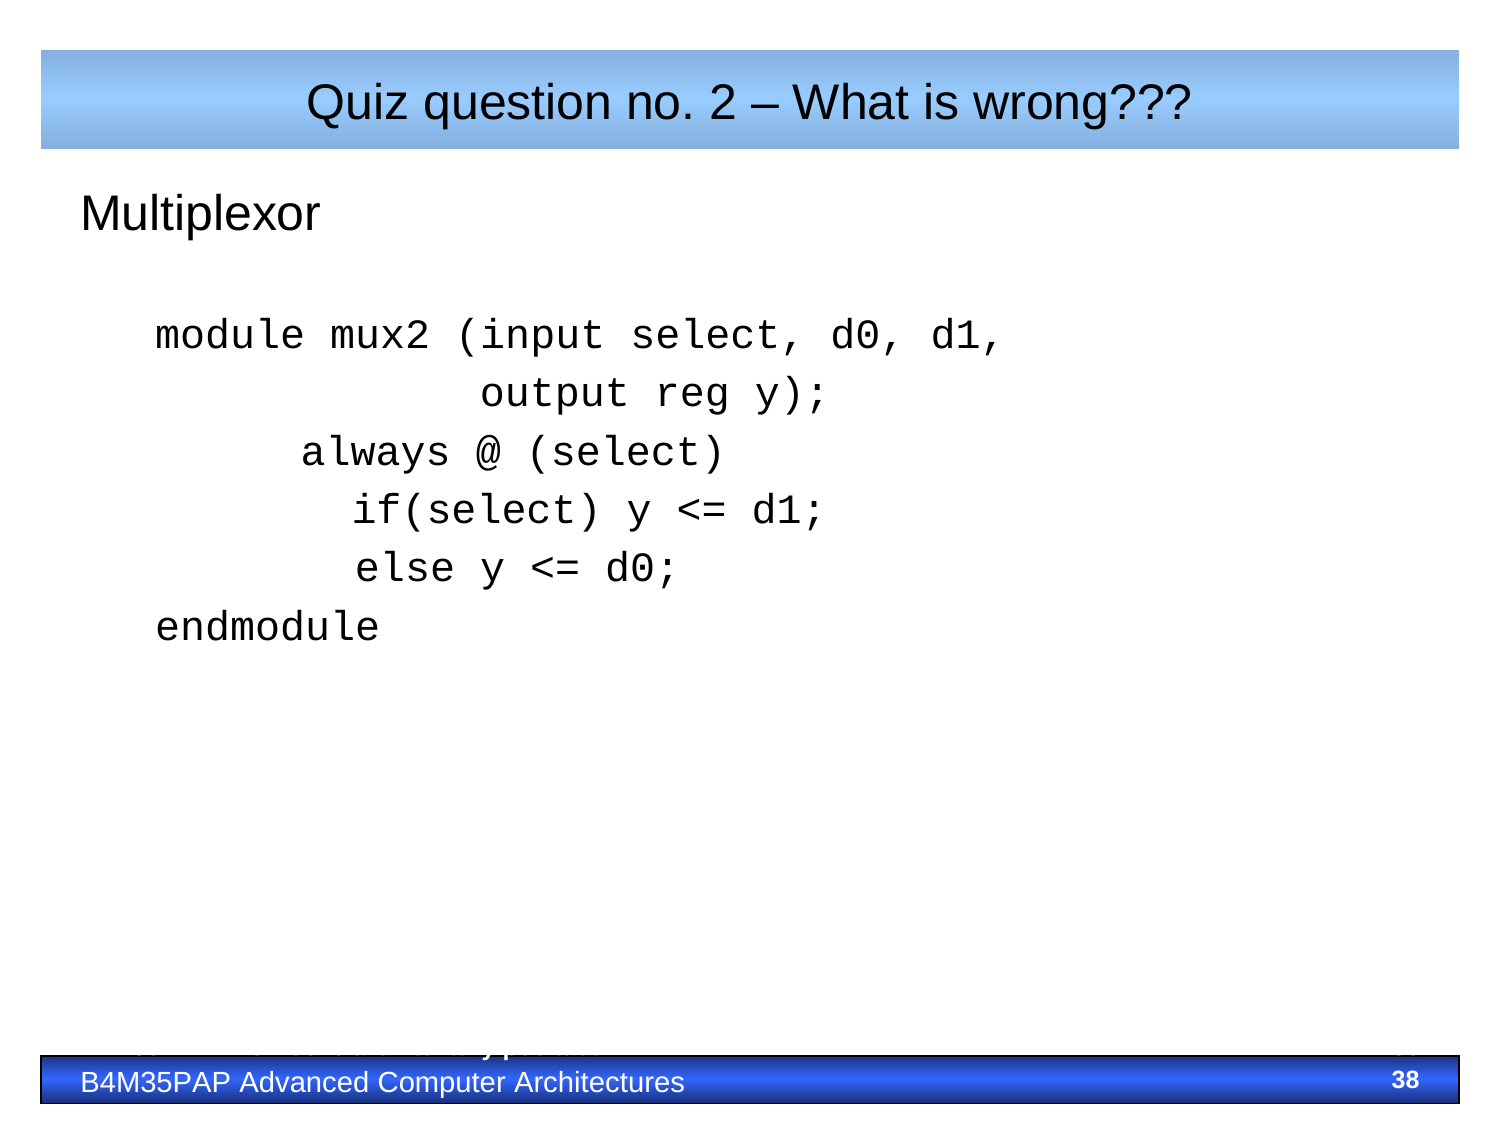

# Quiz question no. 2 – What is wrong???
Multiplexor
module mux2 (input select, d0, d1,
 output reg y);
		 always @ (select)
	 if(select) y <= d1;
 else y <= d0;
endmodule
A4M36PAP Pokročilé architektury počítačů